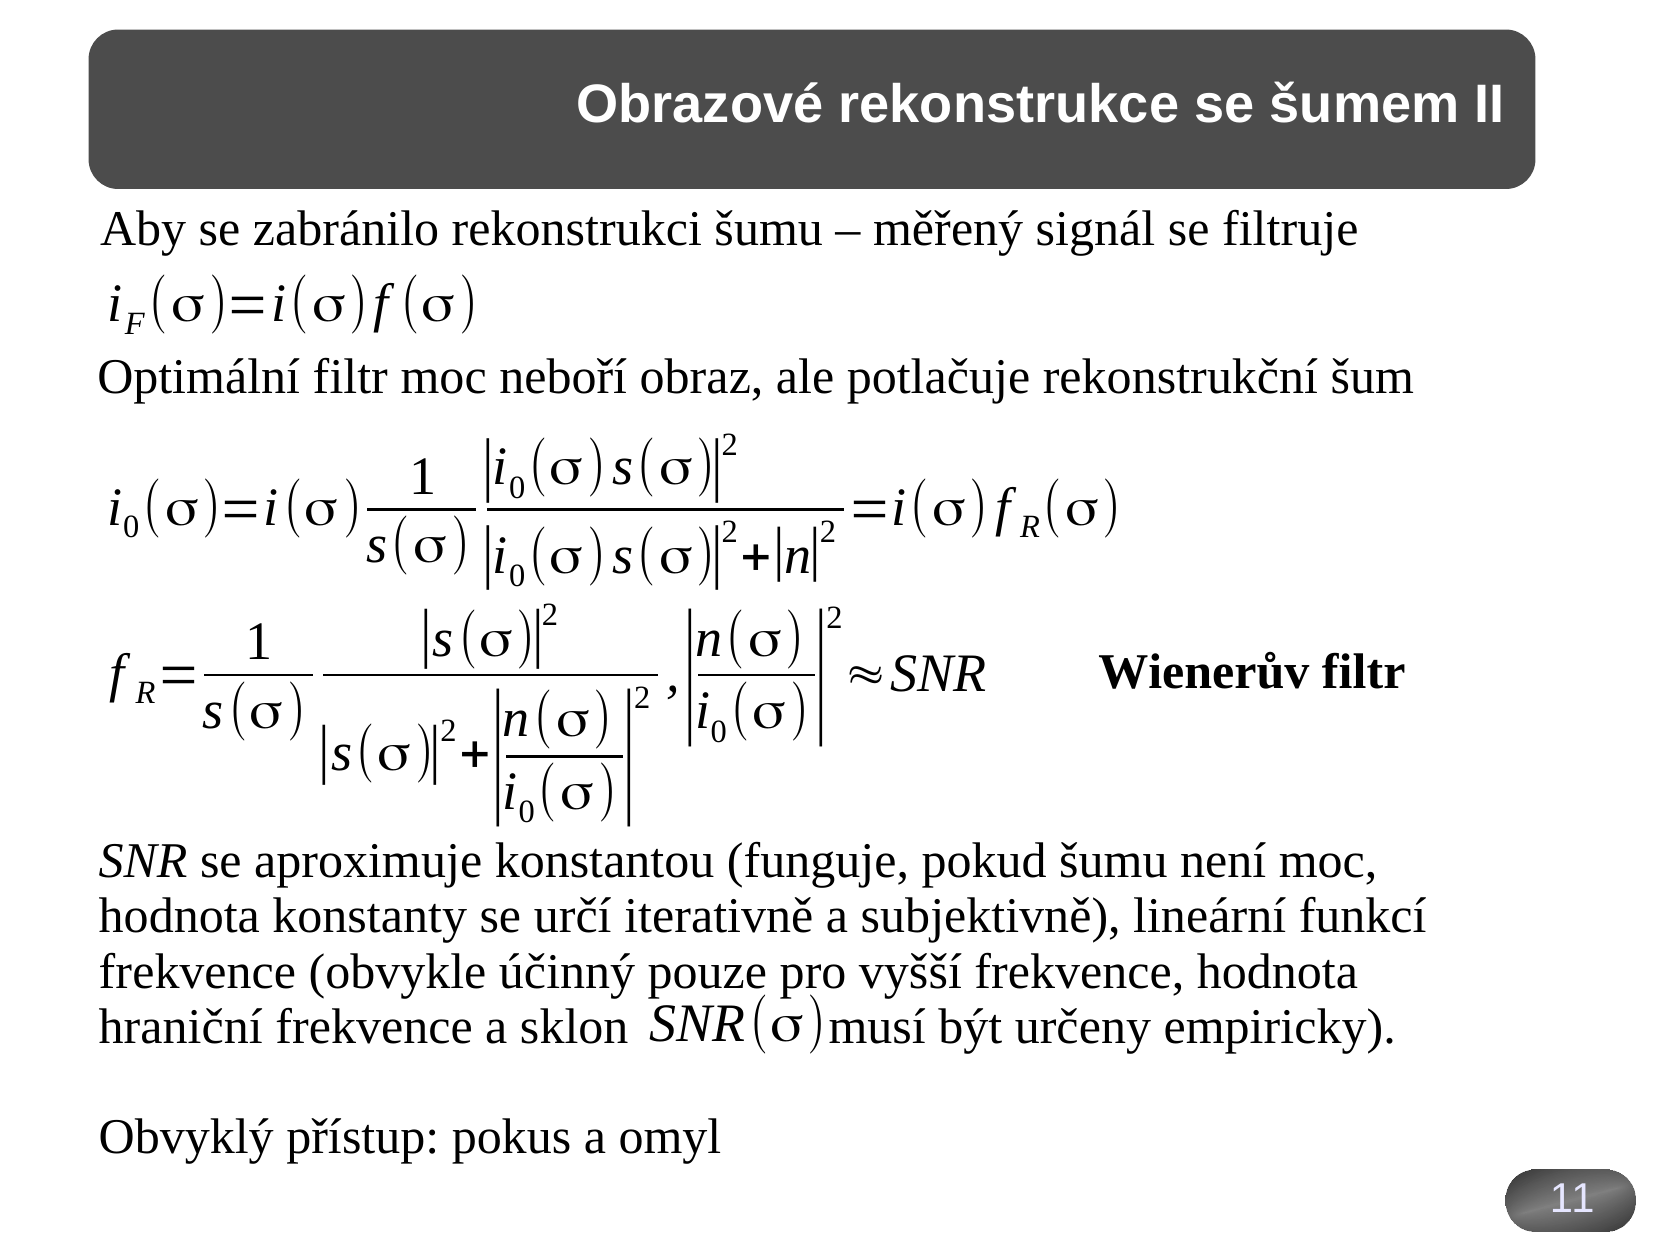

# Obrazové rekonstrukce se šumem II
Aby se zabránilo rekonstrukci šumu – měřený signál se filtruje
Optimální filtr moc neboří obraz, ale potlačuje rekonstrukční šum
Wienerův filtr
SNR se aproximuje konstantou (funguje, pokud šumu není moc, hodnota konstanty se určí iterativně a subjektivně), lineární funkcí frekvence (obvykle účinný pouze pro vyšší frekvence, hodnota hraniční frekvence a sklon musí být určeny empiricky).
Obvyklý přístup: pokus a omyl